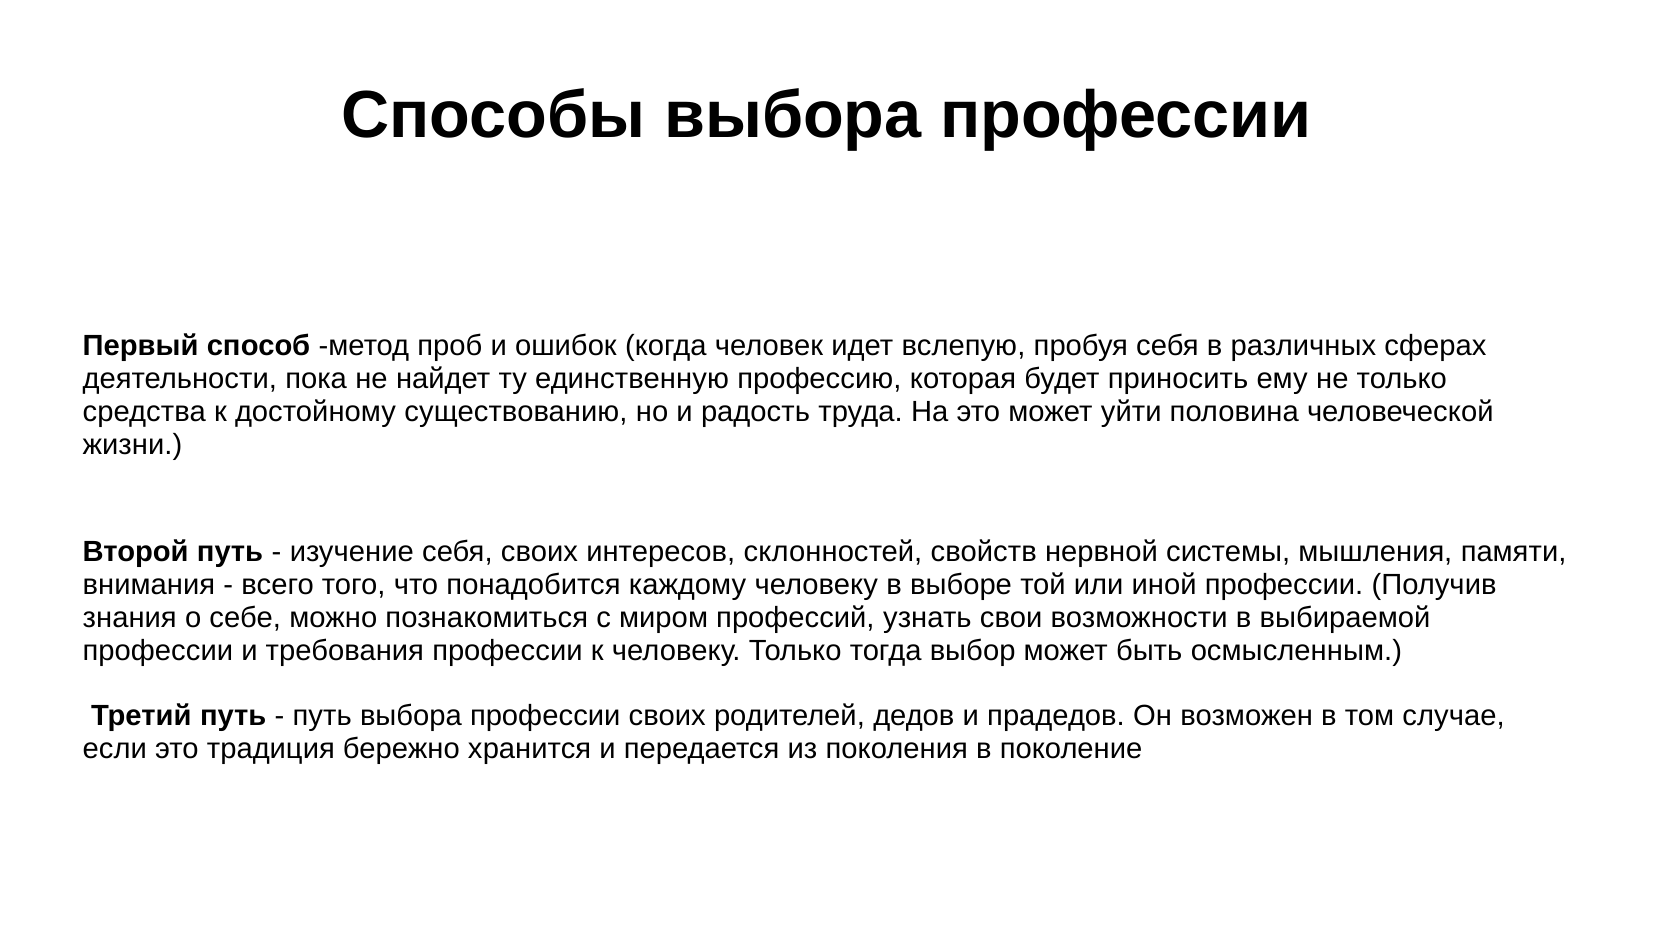

# Способы выбора профессии
Первый способ -метод проб и ошибок (когда человек идет вслепую, пробуя себя в различных сферах деятельности, пока не найдет ту единственную профессию, которая будет приносить ему не только средства к достойному существованию, но и радость труда. На это может уйти половина человеческой жизни.)
Второй путь - изучение себя, своих интересов, склонностей, свойств нервной системы, мышления, памяти, внимания - всего того, что понадобится каждому человеку в выборе той или иной профессии. (Получив знания о себе, можно познакомиться с миром профессий, узнать свои возможности в выбираемой профессии и требования профессии к человеку. Только тогда выбор может быть осмысленным.)
 Третий путь - путь выбора профессии своих родителей, дедов и прадедов. Он возможен в том случае, если это традиция бережно хранится и передается из поколения в поколение